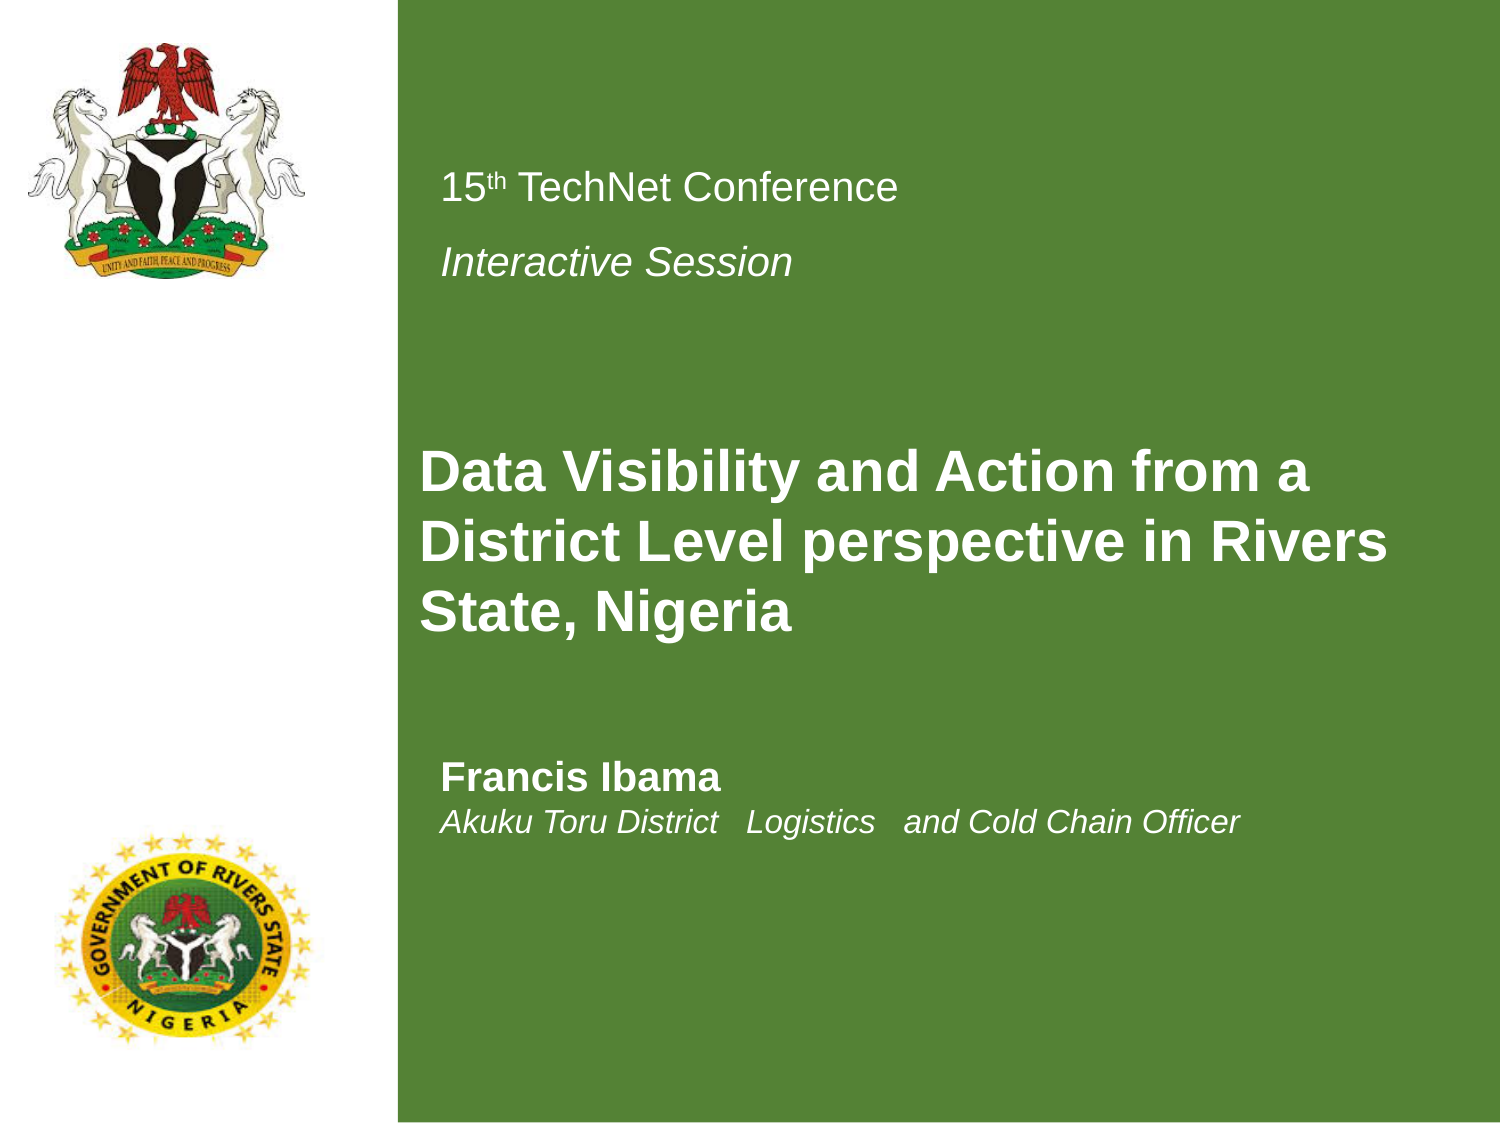

15th TechNet Conference
Interactive Session
Data Visibility and Action from a District Level perspective in Rivers State, Nigeria
Francis Ibama
Akuku Toru District Logistics and Cold Chain Officer